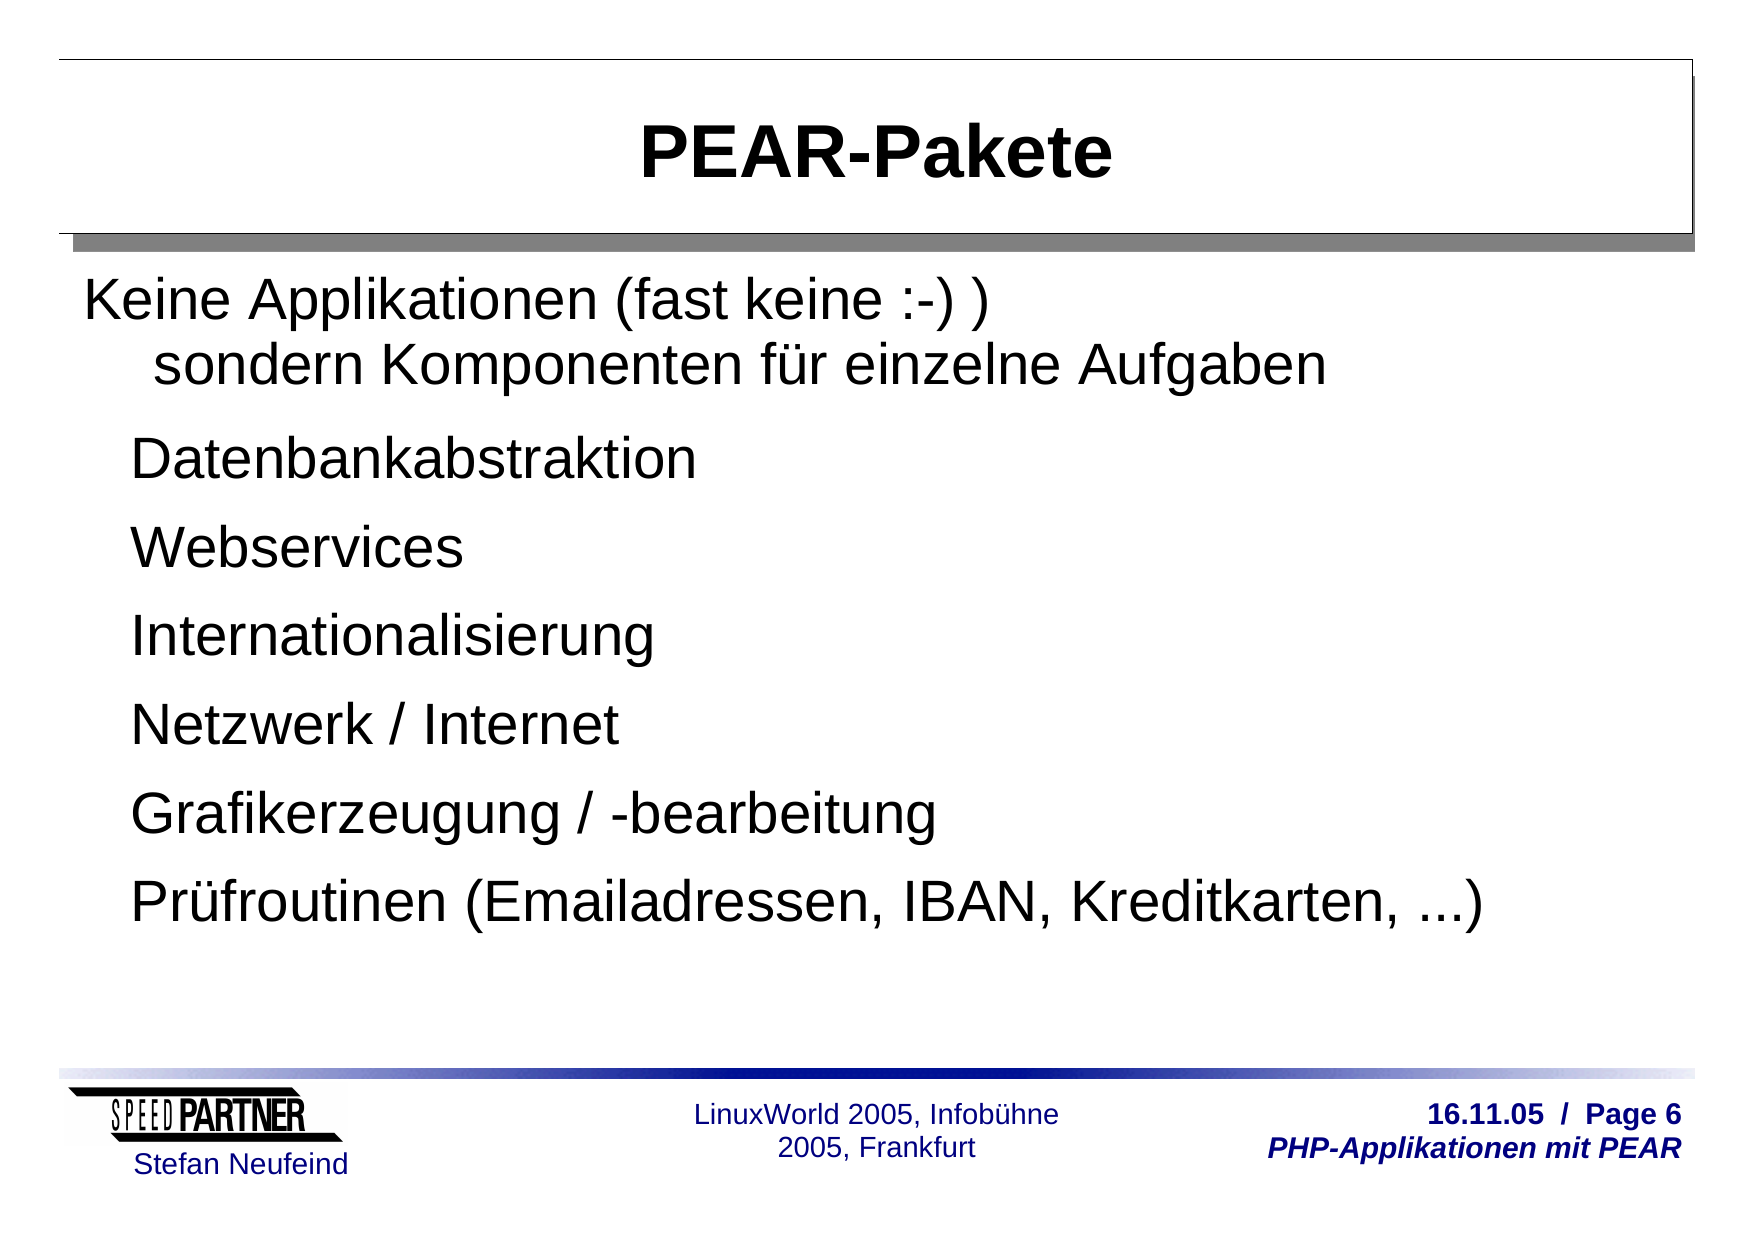

# PEAR-Pakete
Keine Applikationen (fast keine :-) )
sondern Komponenten für einzelne Aufgaben
Datenbankabstraktion
Webservices
Internationalisierung
Netzwerk / Internet
Grafikerzeugung / -bearbeitung
Prüfroutinen (Emailadressen, IBAN, Kreditkarten, ...)